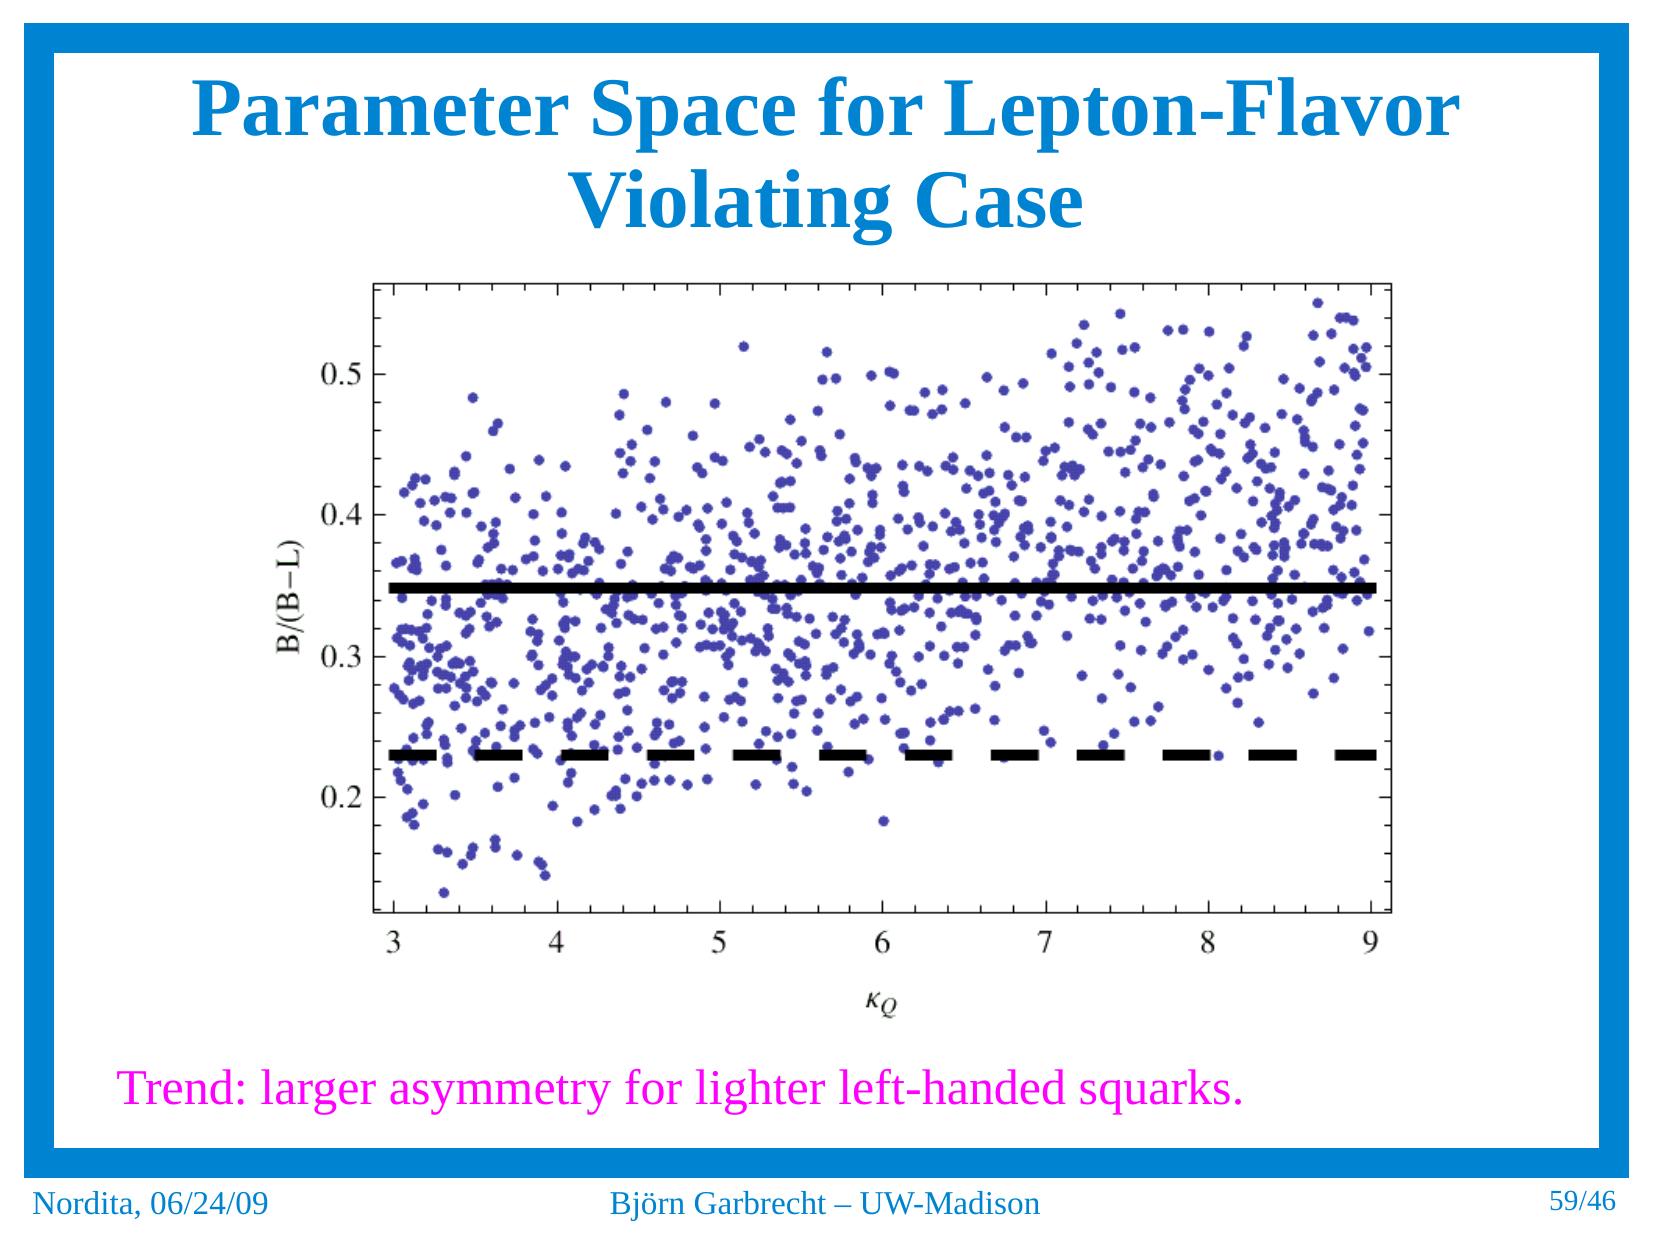

# Parameter Space for Lepton-Flavor Violating Case
Trend: larger asymmetry for lighter left-handed squarks.
Björn Garbrecht – UW-Madison
59